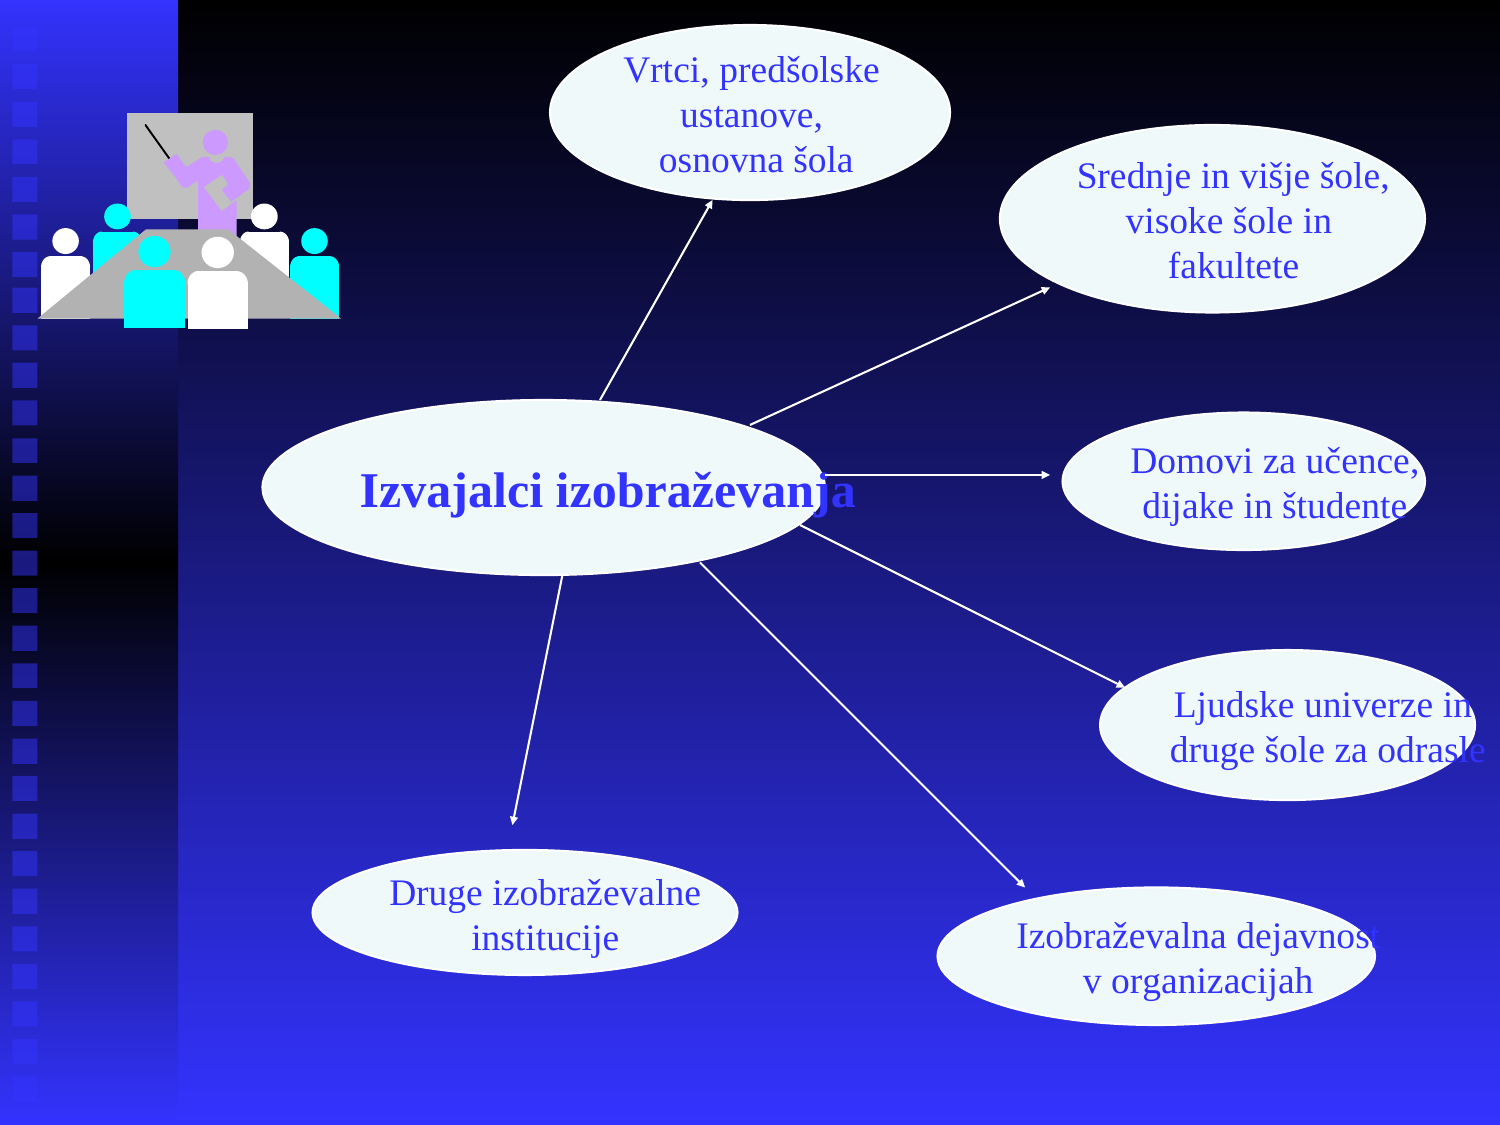

Vrtci, predšolske
ustanove,
osnovna šola
Srednje in višje šole,
visoke šole in
fakultete
Izvajalci izobraževanja
Domovi za učence,
dijake in študente
Ljudske univerze in
druge šole za odrasle
Druge izobraževalne
institucije
Izobraževalna dejavnost
v organizacijah